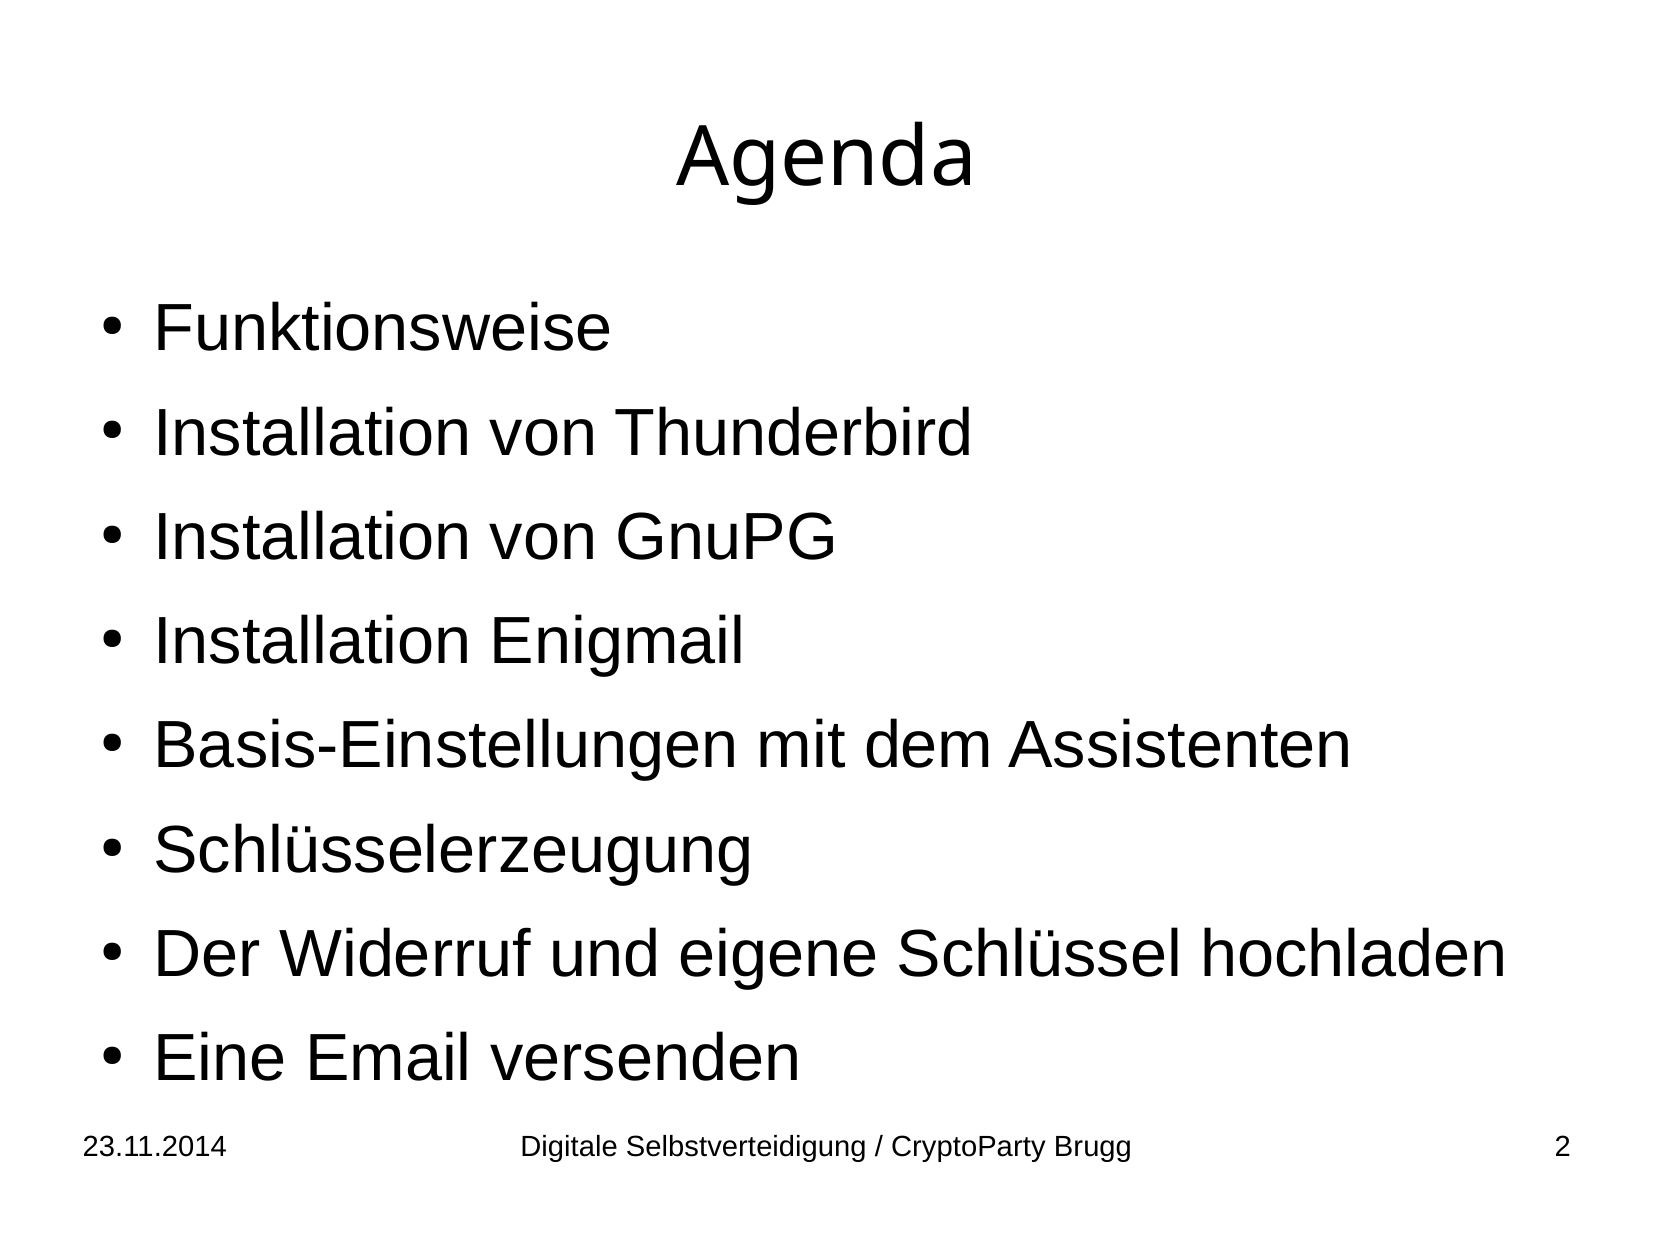

# Agenda
Funktionsweise
Installation von Thunderbird
Installation von GnuPG
Installation Enigmail
Basis-Einstellungen mit dem Assistenten
Schlüsselerzeugung
Der Widerruf und eigene Schlüssel hochladen
Eine Email versenden
23.11.2014
Digitale Selbstverteidigung / CryptoParty Brugg
2